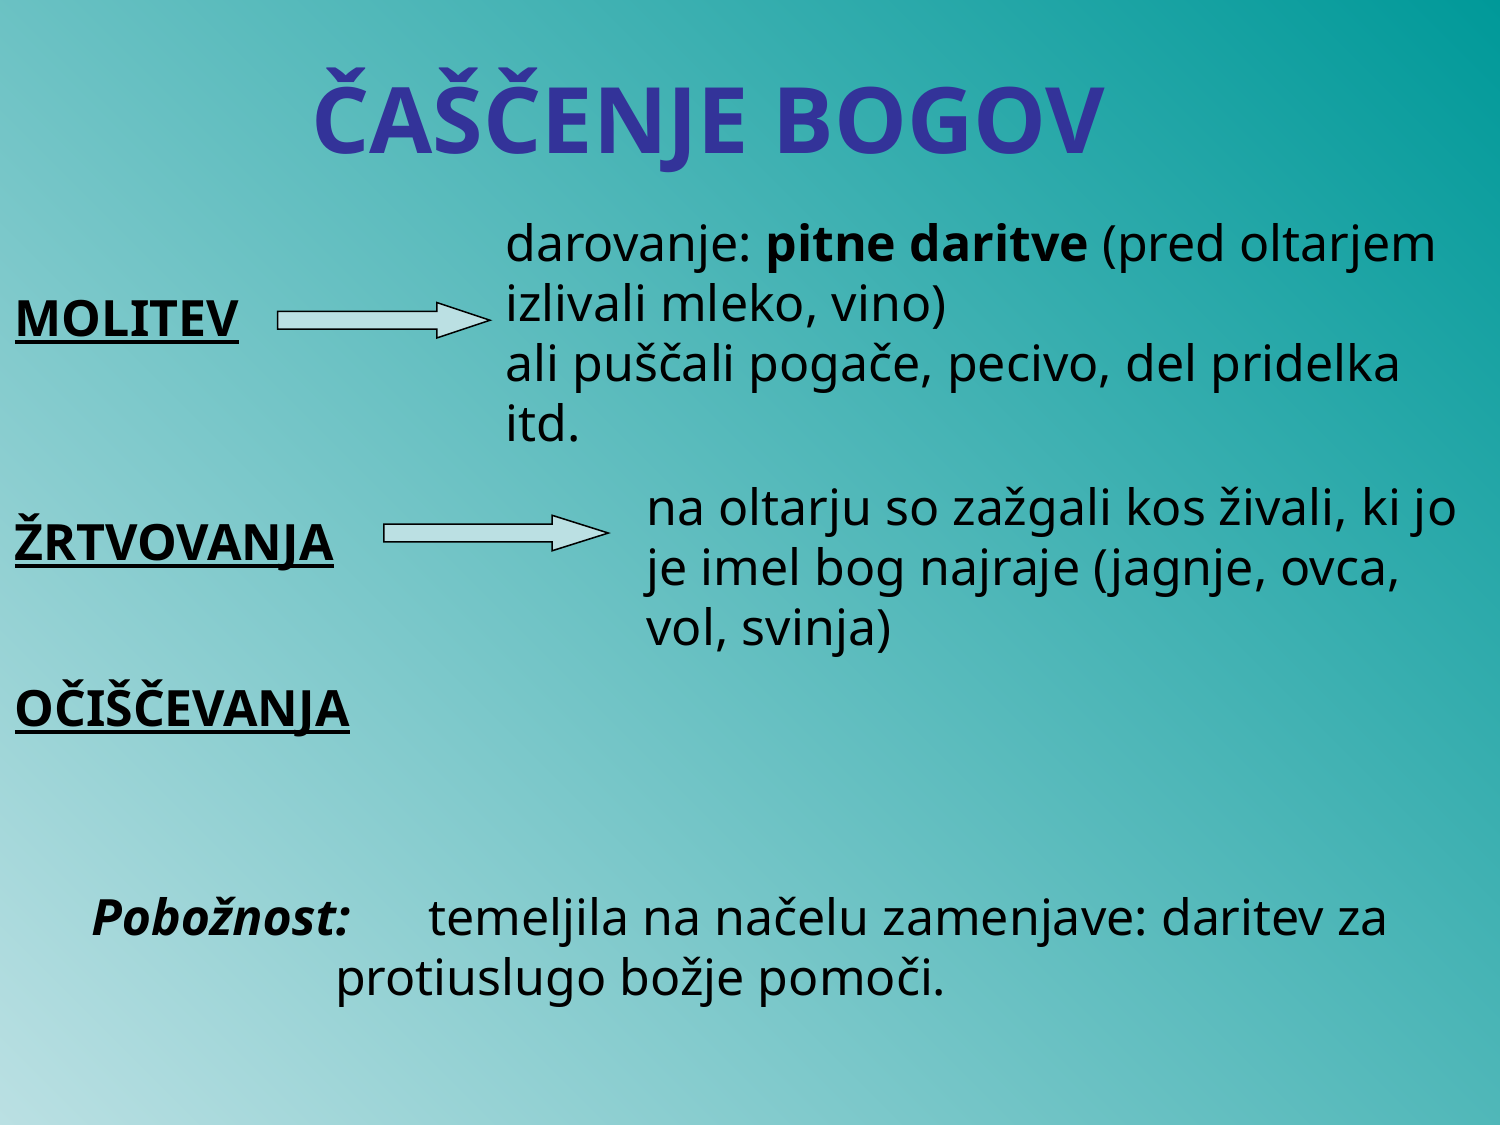

ČAŠČENJE BOGOV
darovanje: pitne daritve (pred oltarjem izlivali mleko, vino)
ali puščali pogače, pecivo, del pridelka itd.
MOLITEV
na oltarju so zažgali kos živali, ki jo je imel bog najraje (jagnje, ovca, vol, svinja)
ŽRTVOVANJA
OČIŠČEVANJA
Pobožnost: temeljila na načelu zamenjave: daritev za 	 protiuslugo božje pomoči.